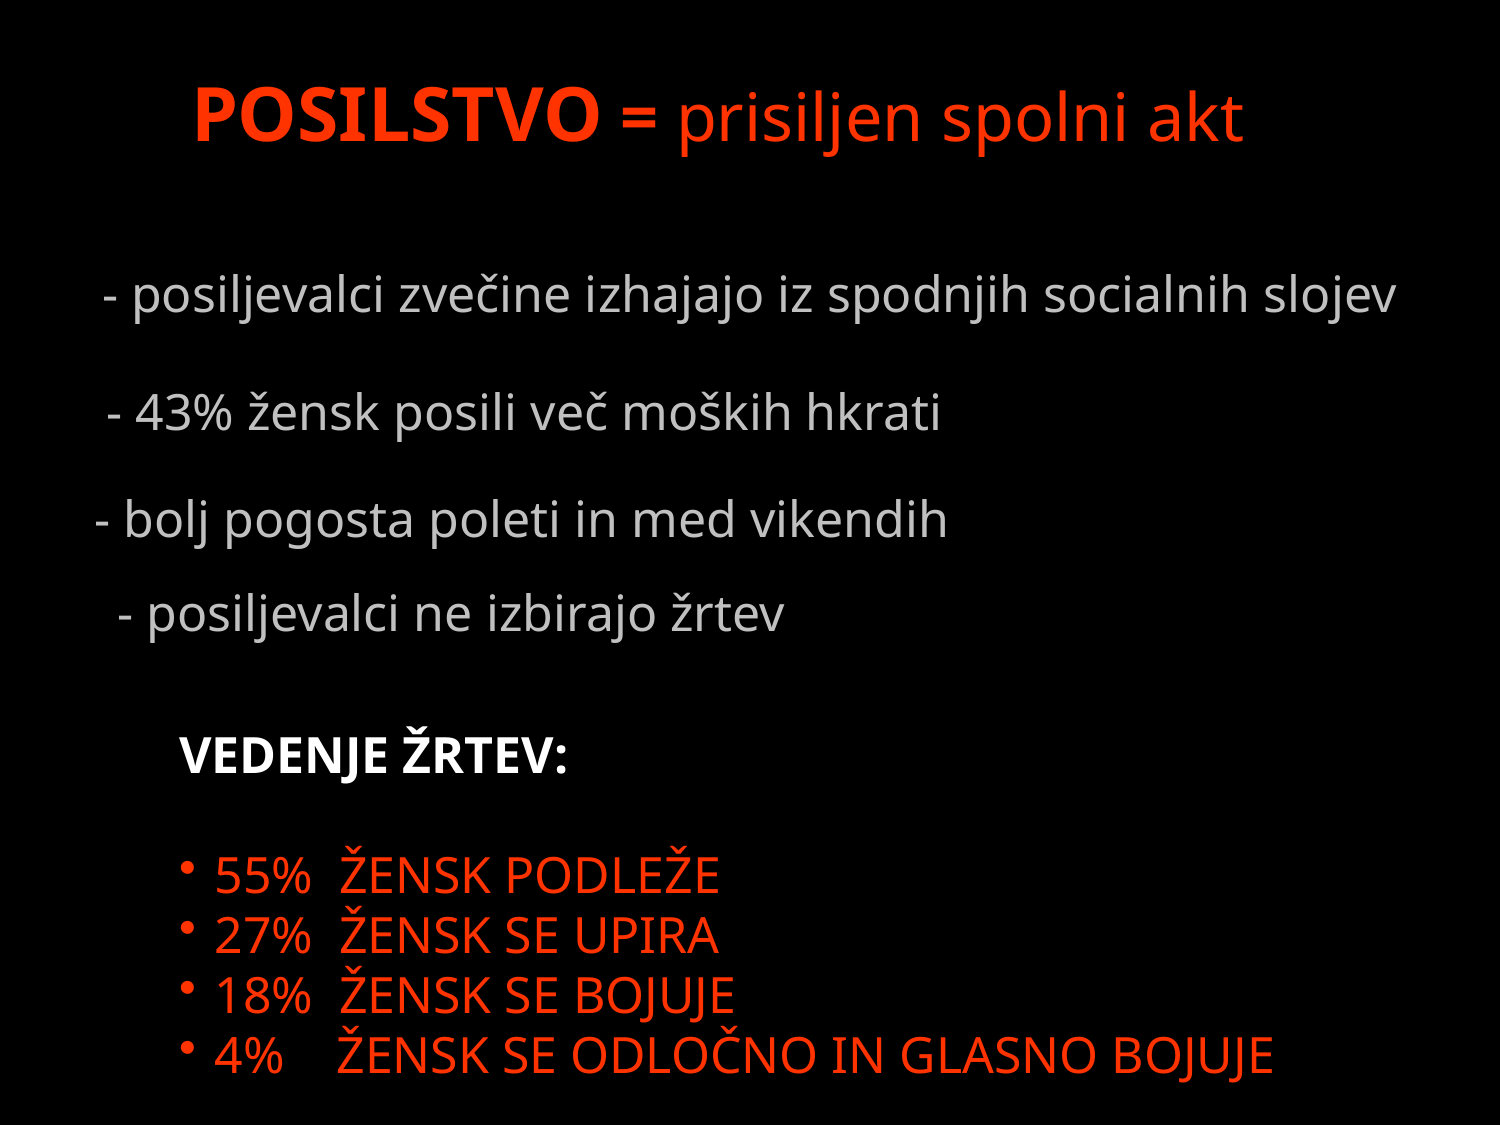

POSILSTVO = prisiljen spolni akt
- posiljevalci zvečine izhajajo iz spodnjih socialnih slojev
- 43% žensk posili več moških hkrati
- bolj pogosta poleti in med vikendih
- posiljevalci ne izbirajo žrtev
VEDENJE ŽRTEV:
55% ŽENSK PODLEŽE
27% ŽENSK SE UPIRA
18% ŽENSK SE BOJUJE
4% ŽENSK SE ODLOČNO IN GLASNO BOJUJE